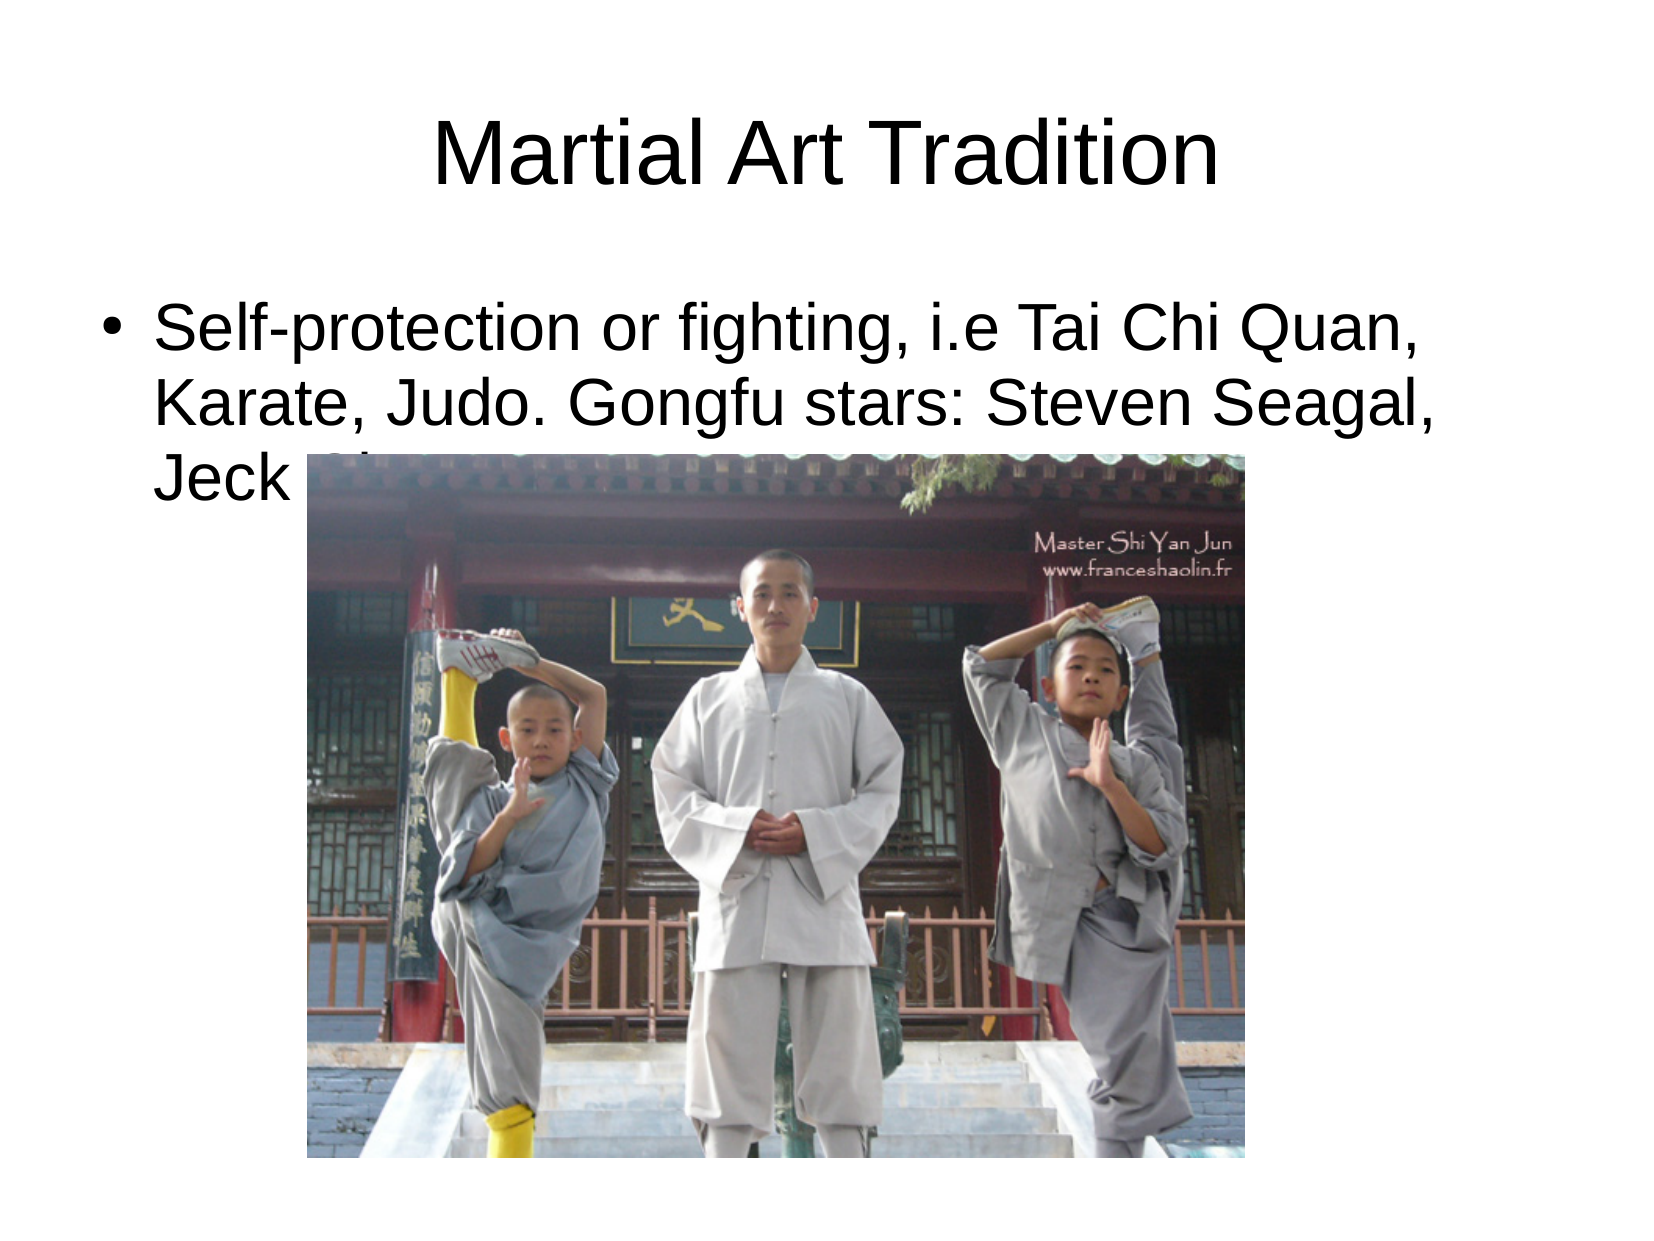

# Martial Art Tradition
Self-protection or fighting, i.e Tai Chi Quan, Karate, Judo. Gongfu stars: Steven Seagal, Jeck Chan